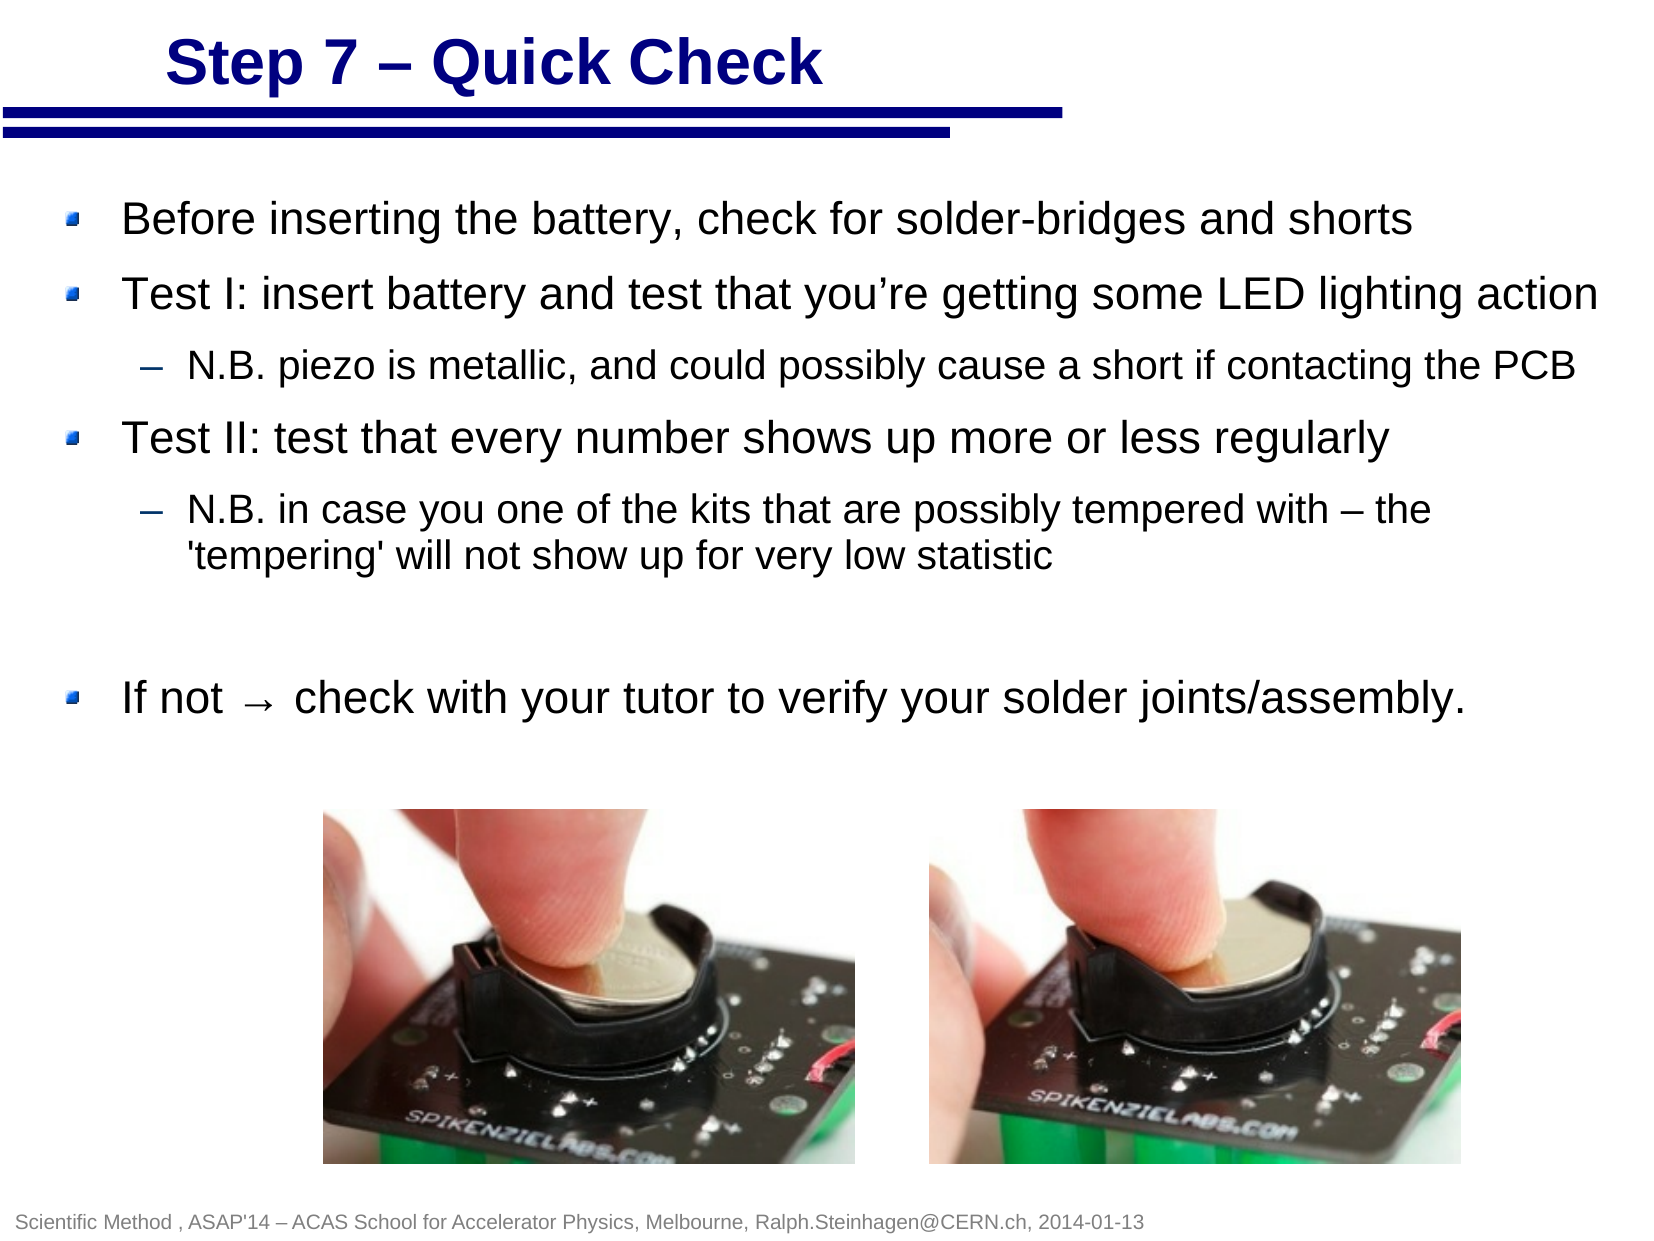

# Step 7 – Quick Check
Before inserting the battery, check for solder-bridges and shorts
Test I: insert battery and test that you’re getting some LED lighting action
N.B. piezo is metallic, and could possibly cause a short if contacting the PCB
Test II: test that every number shows up more or less regularly
N.B. in case you one of the kits that are possibly tempered with – the 'tempering' will not show up for very low statistic
If not → check with your tutor to verify your solder joints/assembly.